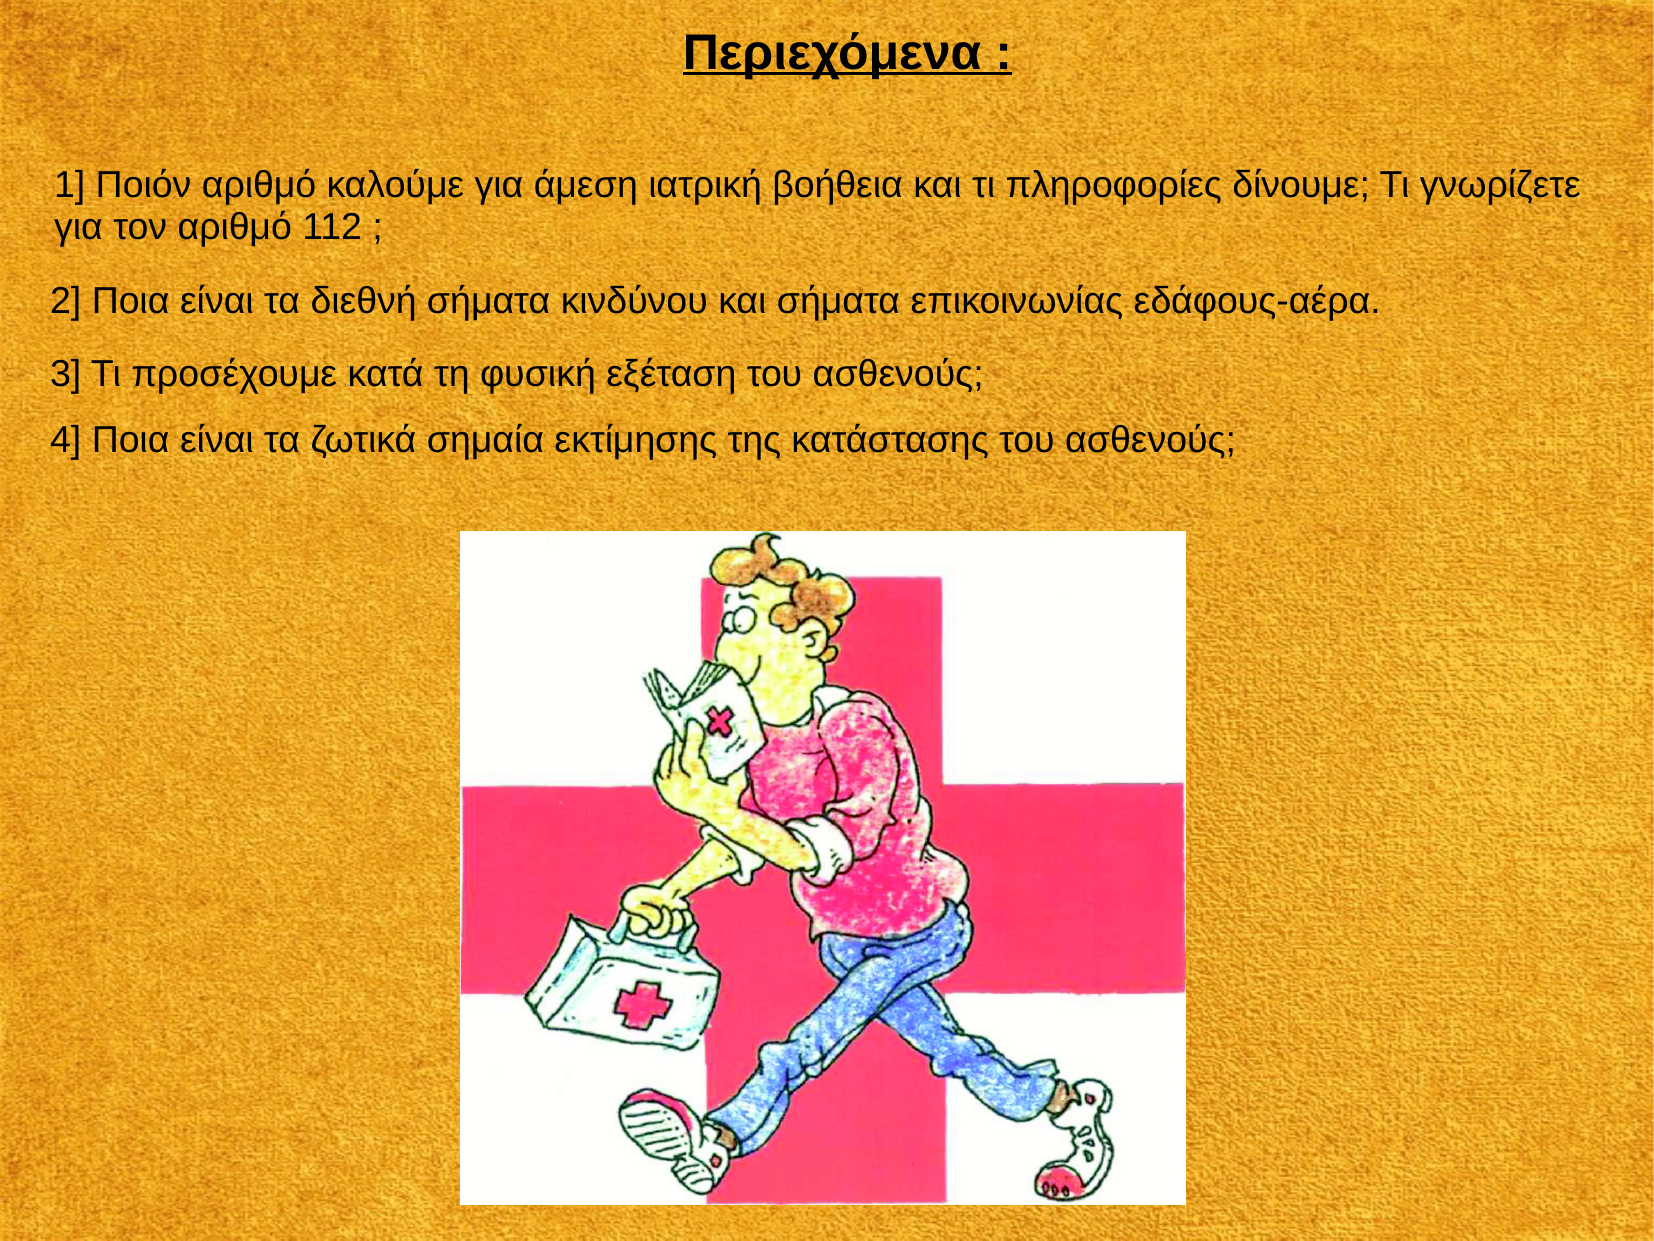

Περιεχόμενα :
1] Ποιόν αριθμό καλούμε για άμεση ιατρική βοήθεια και τι πληροφορίες δίνουμε; Τι γνωρίζετε για τον αριθμό 112 ;
2] Ποια είναι τα διεθνή σήματα κινδύνου και σήματα επικοινωνίας εδάφους-αέρα.
3] Τι προσέχουμε κατά τη φυσική εξέταση του ασθενούς;
4] Ποια είναι τα ζωτικά σημαία εκτίμησης της κατάστασης του ασθενούς;